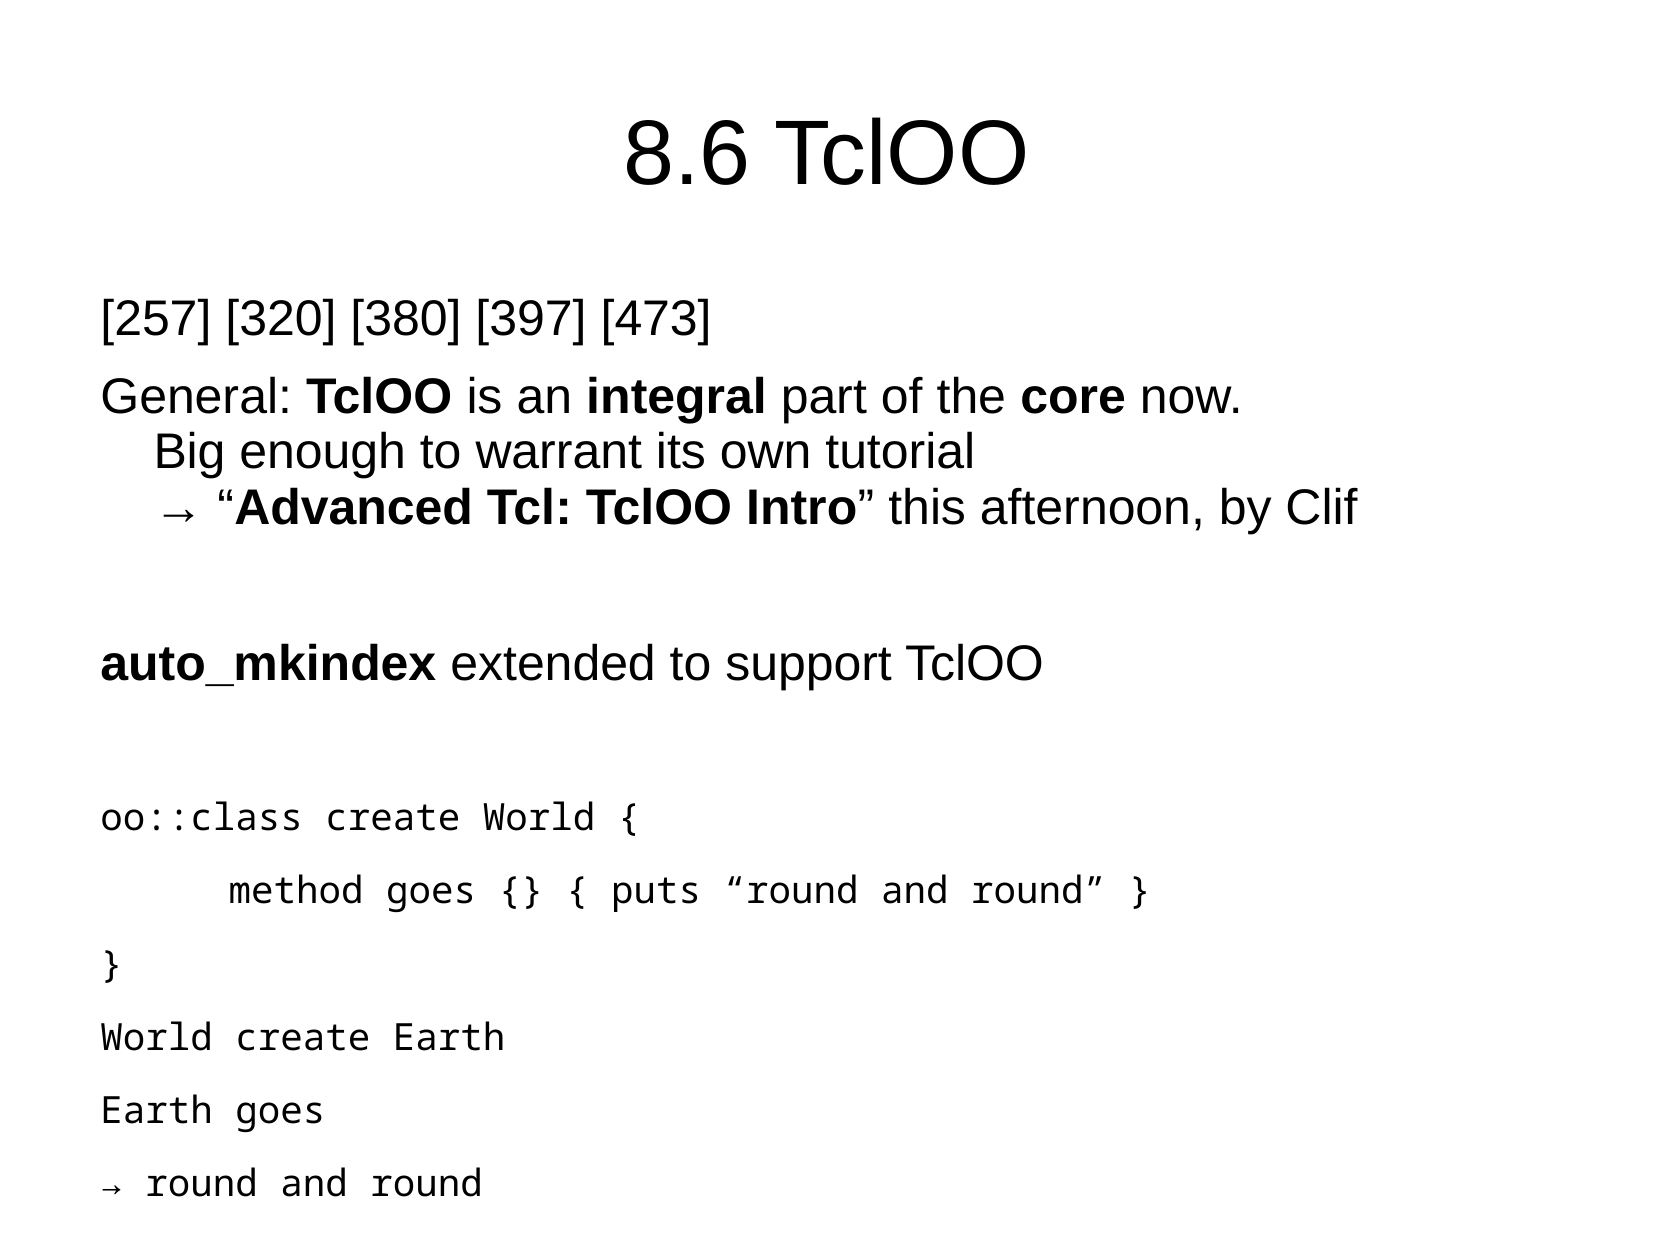

# 8.6 TclOO
[257] [320] [380] [397] [473]
General: TclOO is an integral part of the core now.
Big enough to warrant its own tutorial
→ “Advanced Tcl: TclOO Intro” this afternoon, by Clif
auto_mkindex extended to support TclOO
oo::class create World {
	method goes {} { puts “round and round” }
}
World create Earth
Earth goes
→ round and round